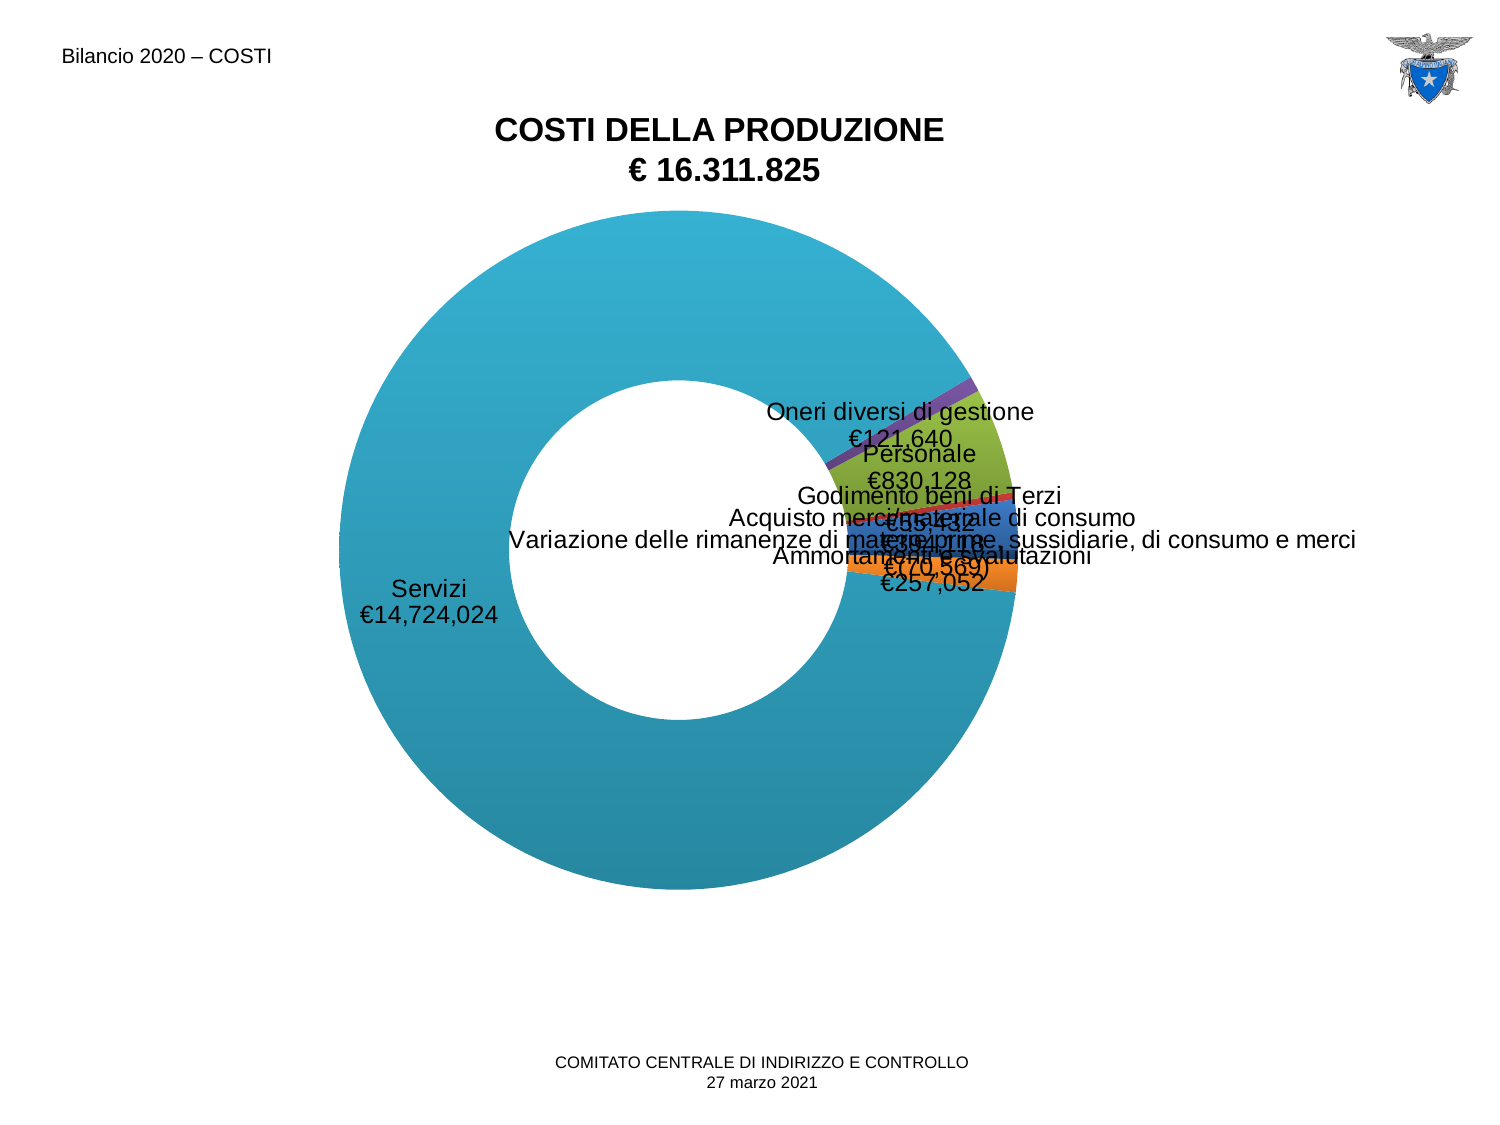

Bilancio 2020 – COSTI
COSTI DELLA PRODUZIONE
€ 16.311.825
### Chart
| Category | Series1 |
|---|---|
| Acquisto merci/materiale di consumo | 394118.0 |
| Godimento beni di Terzi | 55432.0 |
| Personale | 830128.0 |
| Oneri diversi di gestione | 121640.0 |
| Servizi | 14724024.0 |
| Ammortamenti e svalutazioni | 257052.0 |
| Variazione delle rimanenze di materie prime, sussidiarie, di consumo e merci | -70569.0 |COMITATO CENTRALE DI INDIRIZZO E CONTROLLO
27 marzo 2021